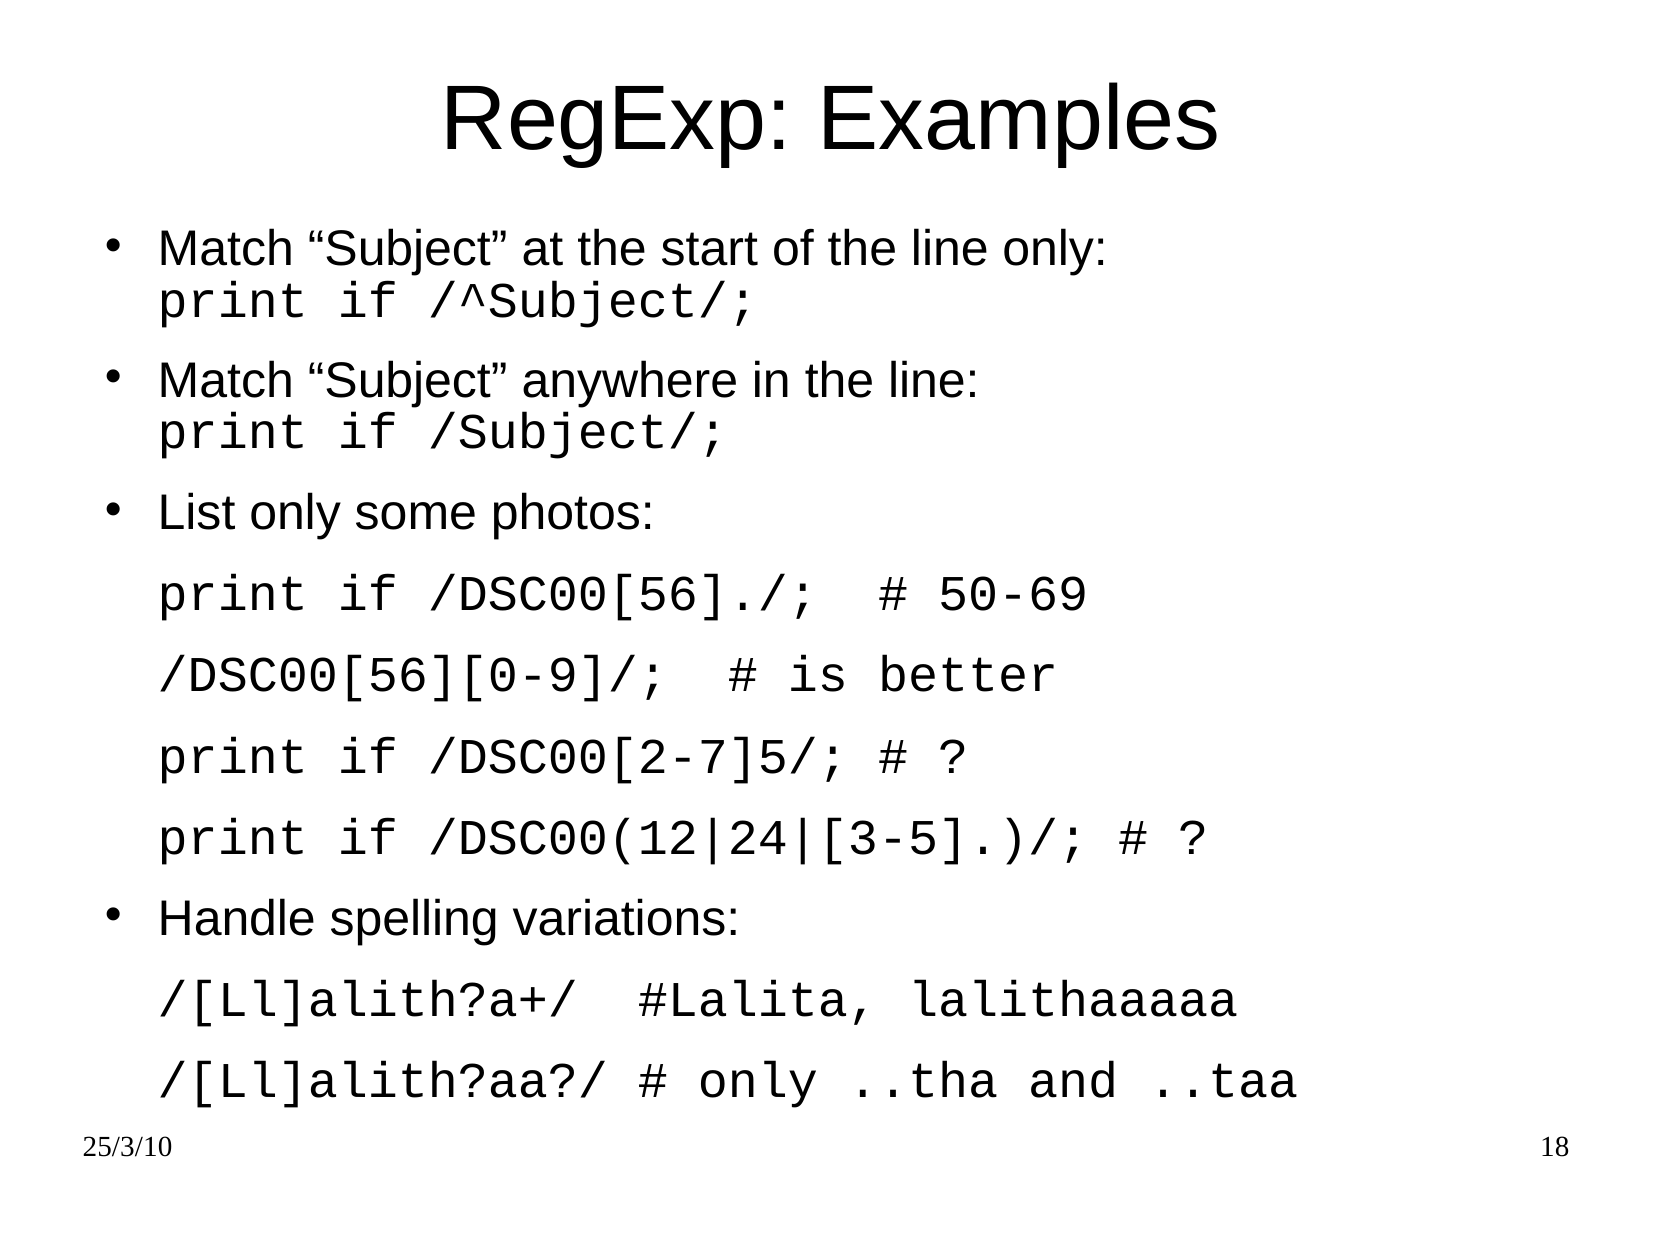

# RegExp: Examples
Match “Subject” at the start of the line only:
print if /^Subject/;
Match “Subject” anywhere in the line:
print if /Subject/;
List only some photos:
print if /DSC00[56]./; # 50-69
/DSC00[56][0-9]/; # is better
print if /DSC00[2-7]5/; # ?
print if /DSC00(12|24|[3-5].)/; # ?
Handle spelling variations:
/[Ll]alith?a+/ #Lalita, lalithaaaaa
/[Ll]alith?aa?/ # only ..tha and ..taa
18